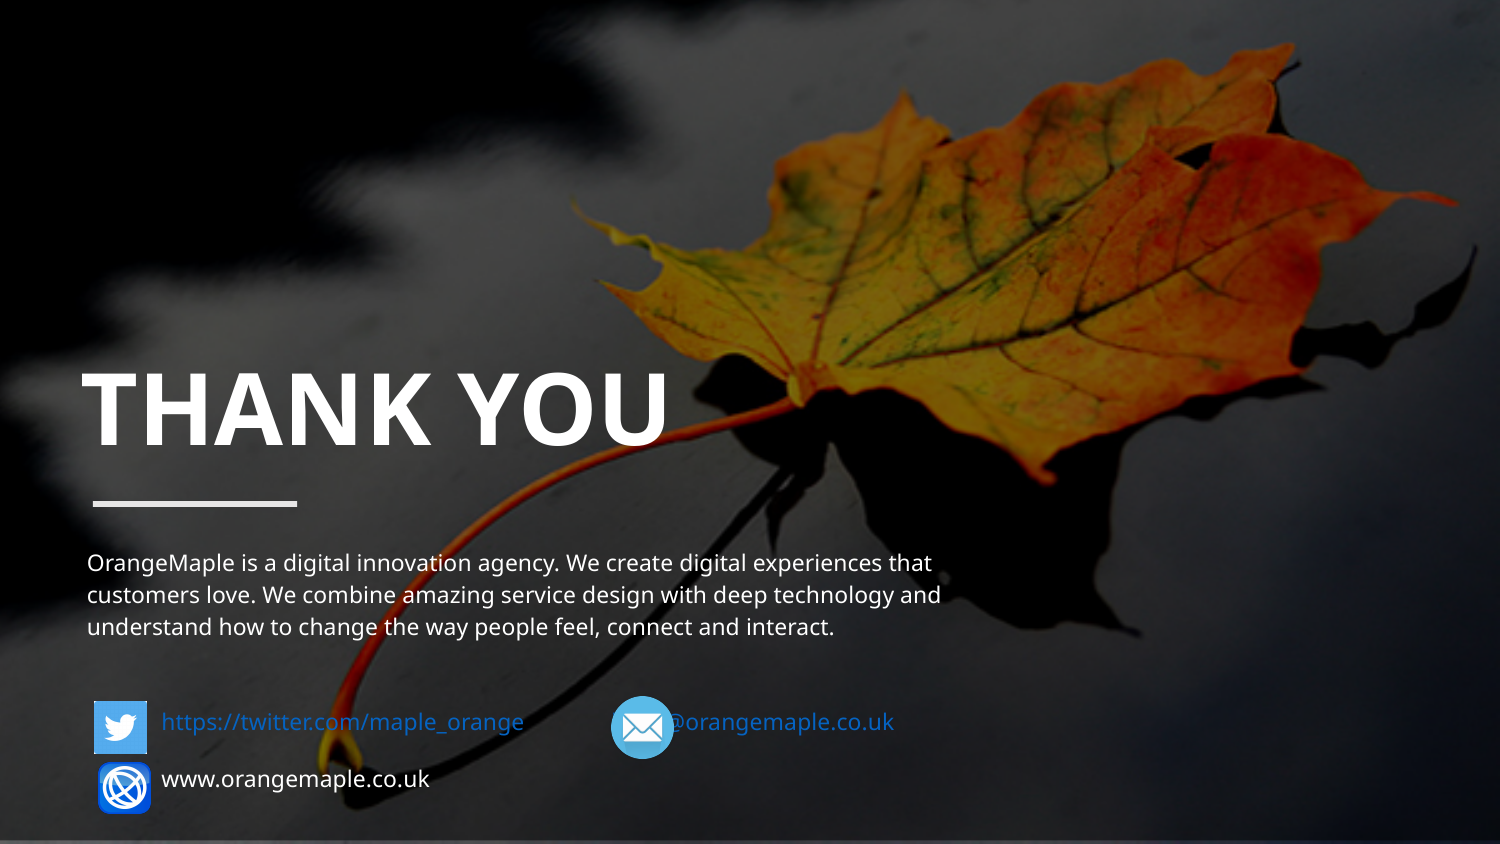

# THANK YOU
OrangeMaple is a digital innovation agency. We create digital experiences that customers love. We combine amazing service design with deep technology and understand how to change the way people feel, connect and interact.
https://twitter.com/maple_orange		hello@orangemaple.co.uk
www.orangemaple.co.uk